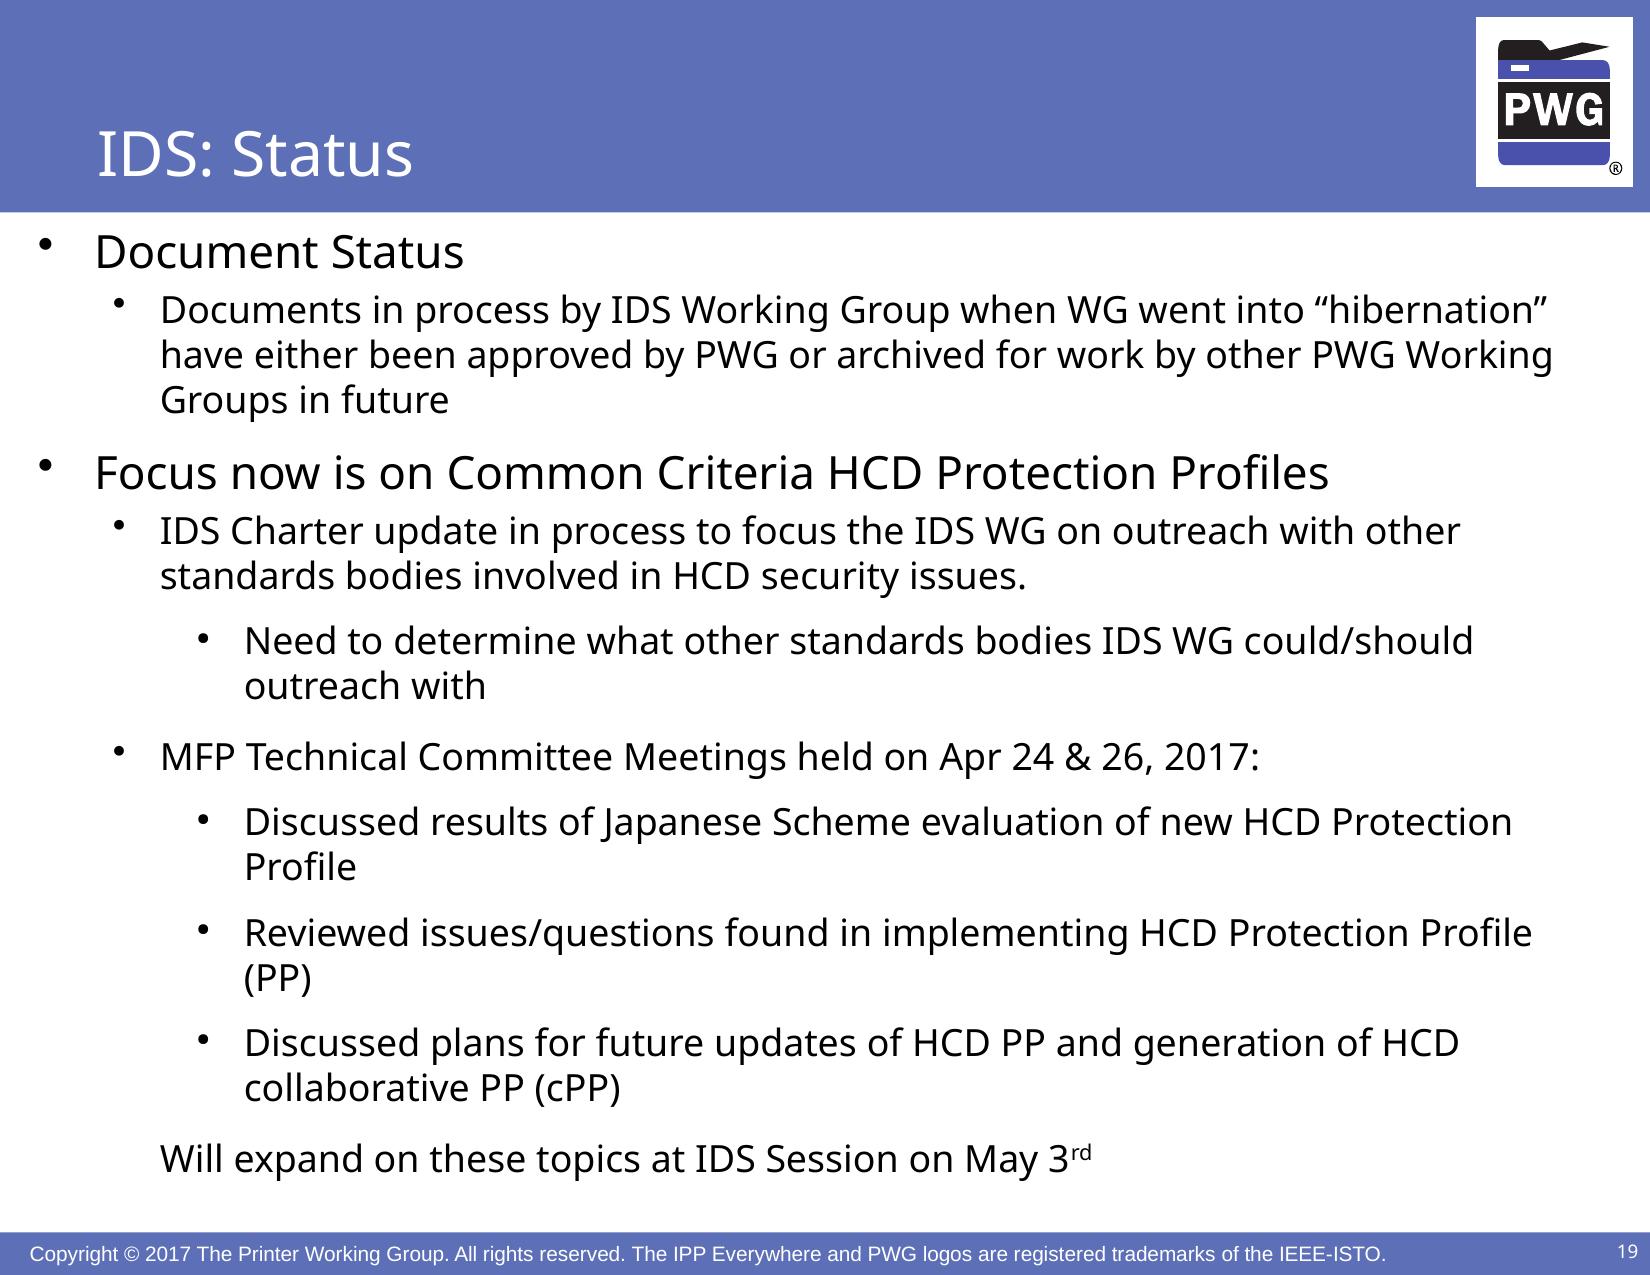

# IDS: Status
Document Status
Documents in process by IDS Working Group when WG went into “hibernation” have either been approved by PWG or archived for work by other PWG Working Groups in future
Focus now is on Common Criteria HCD Protection Profiles
IDS Charter update in process to focus the IDS WG on outreach with other standards bodies involved in HCD security issues.
Need to determine what other standards bodies IDS WG could/should outreach with
MFP Technical Committee Meetings held on Apr 24 & 26, 2017:
Discussed results of Japanese Scheme evaluation of new HCD Protection Profile
Reviewed issues/questions found in implementing HCD Protection Profile (PP)
Discussed plans for future updates of HCD PP and generation of HCD collaborative PP (cPP)
Will expand on these topics at IDS Session on May 3rd